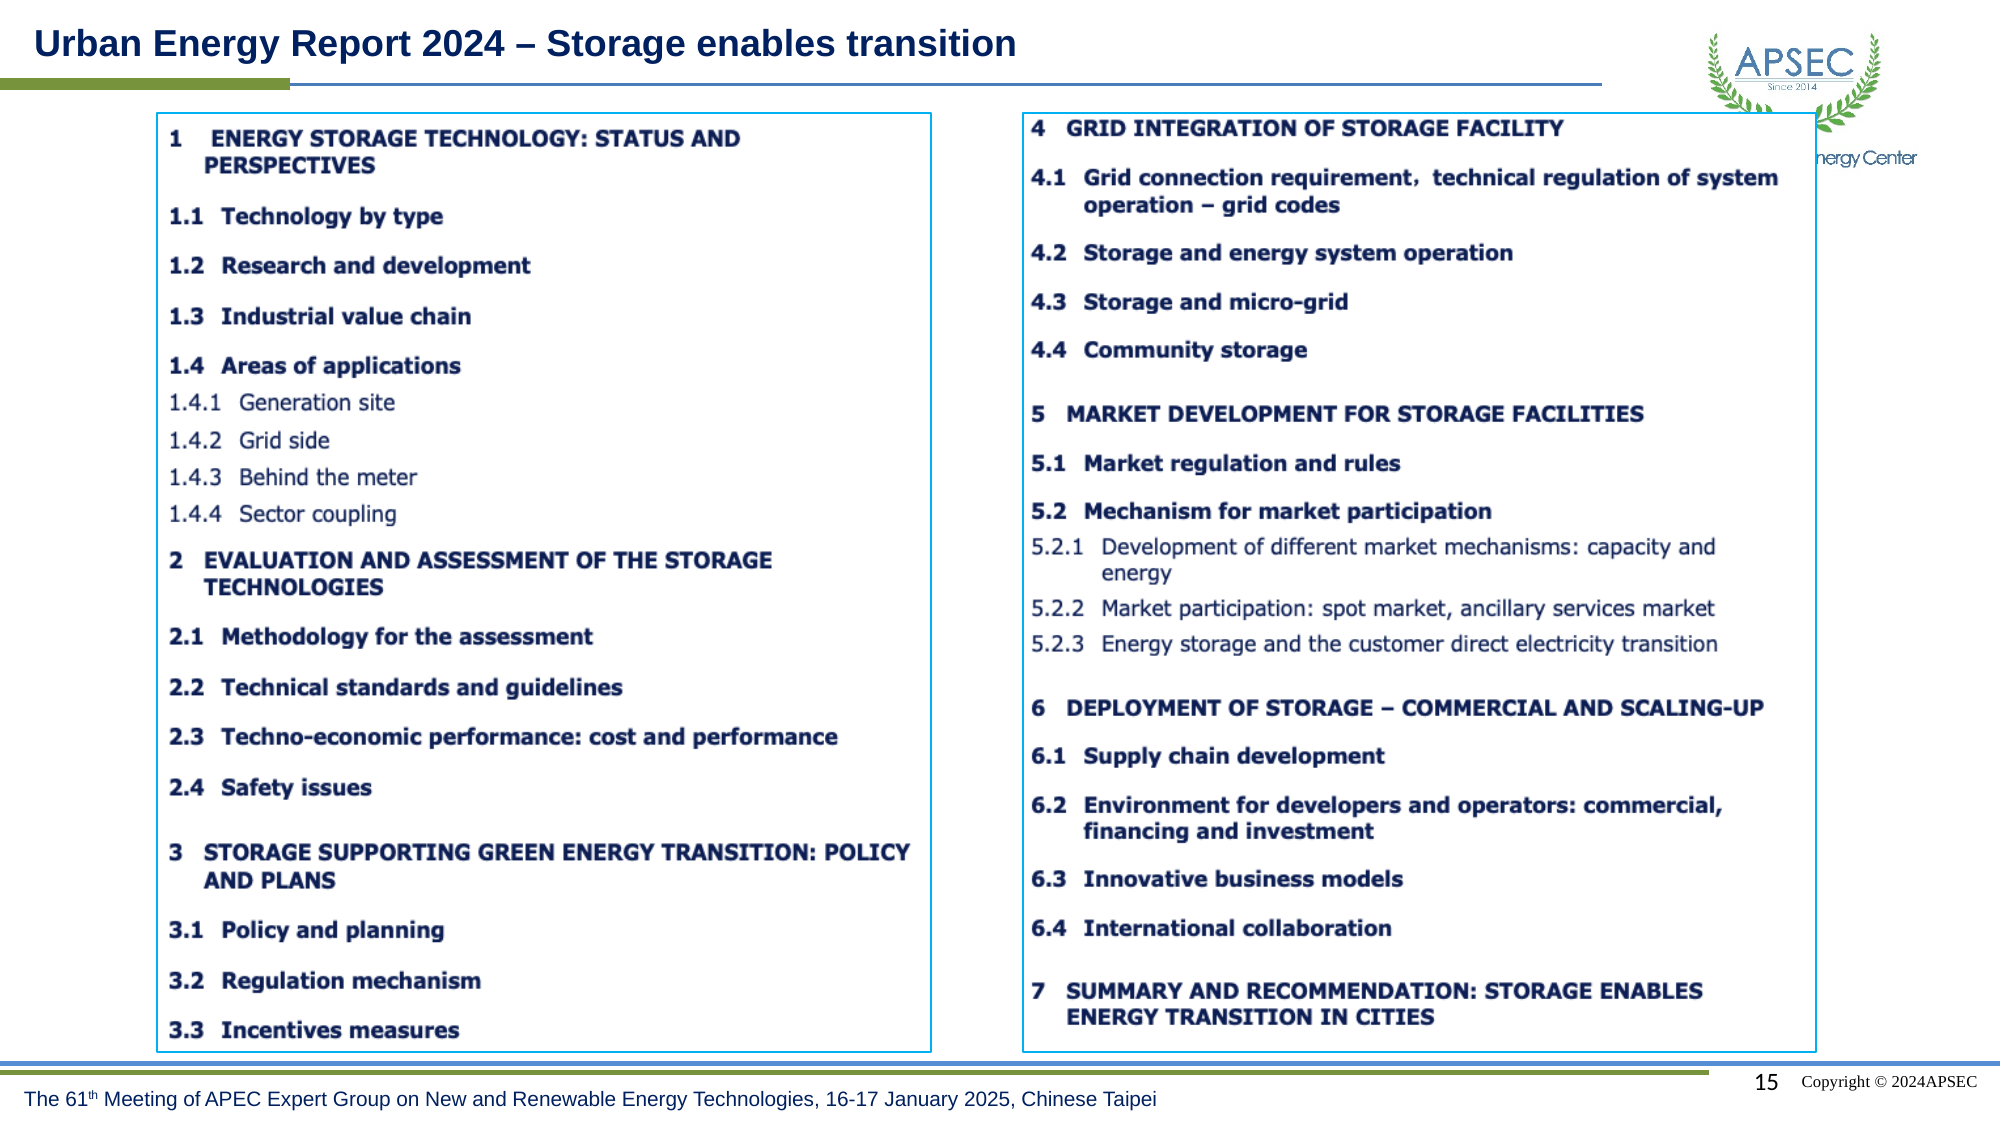

Urban Energy Report 2024 – Storage enables transition
15